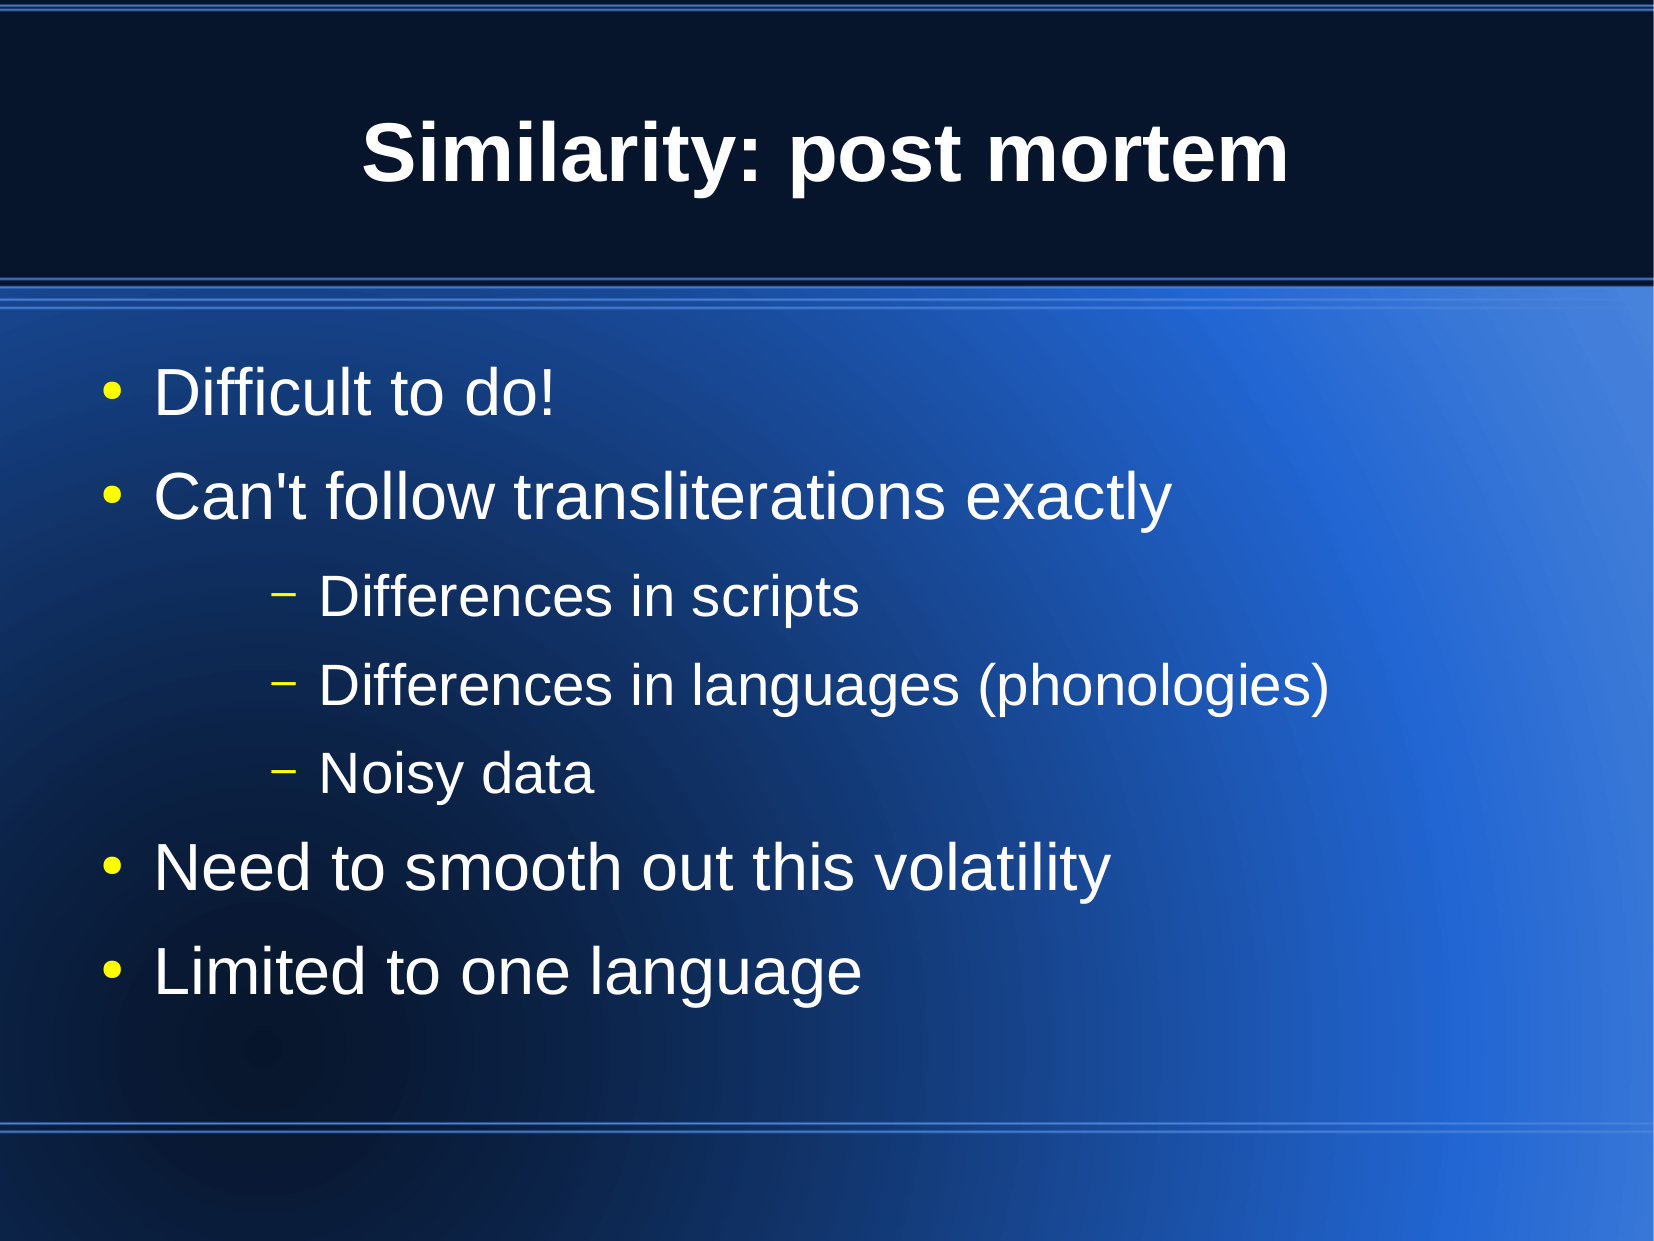

# Similarity: post mortem
Difficult to do!
Can't follow transliterations exactly
Differences in scripts
Differences in languages (phonologies)
Noisy data
Need to smooth out this volatility
Limited to one language